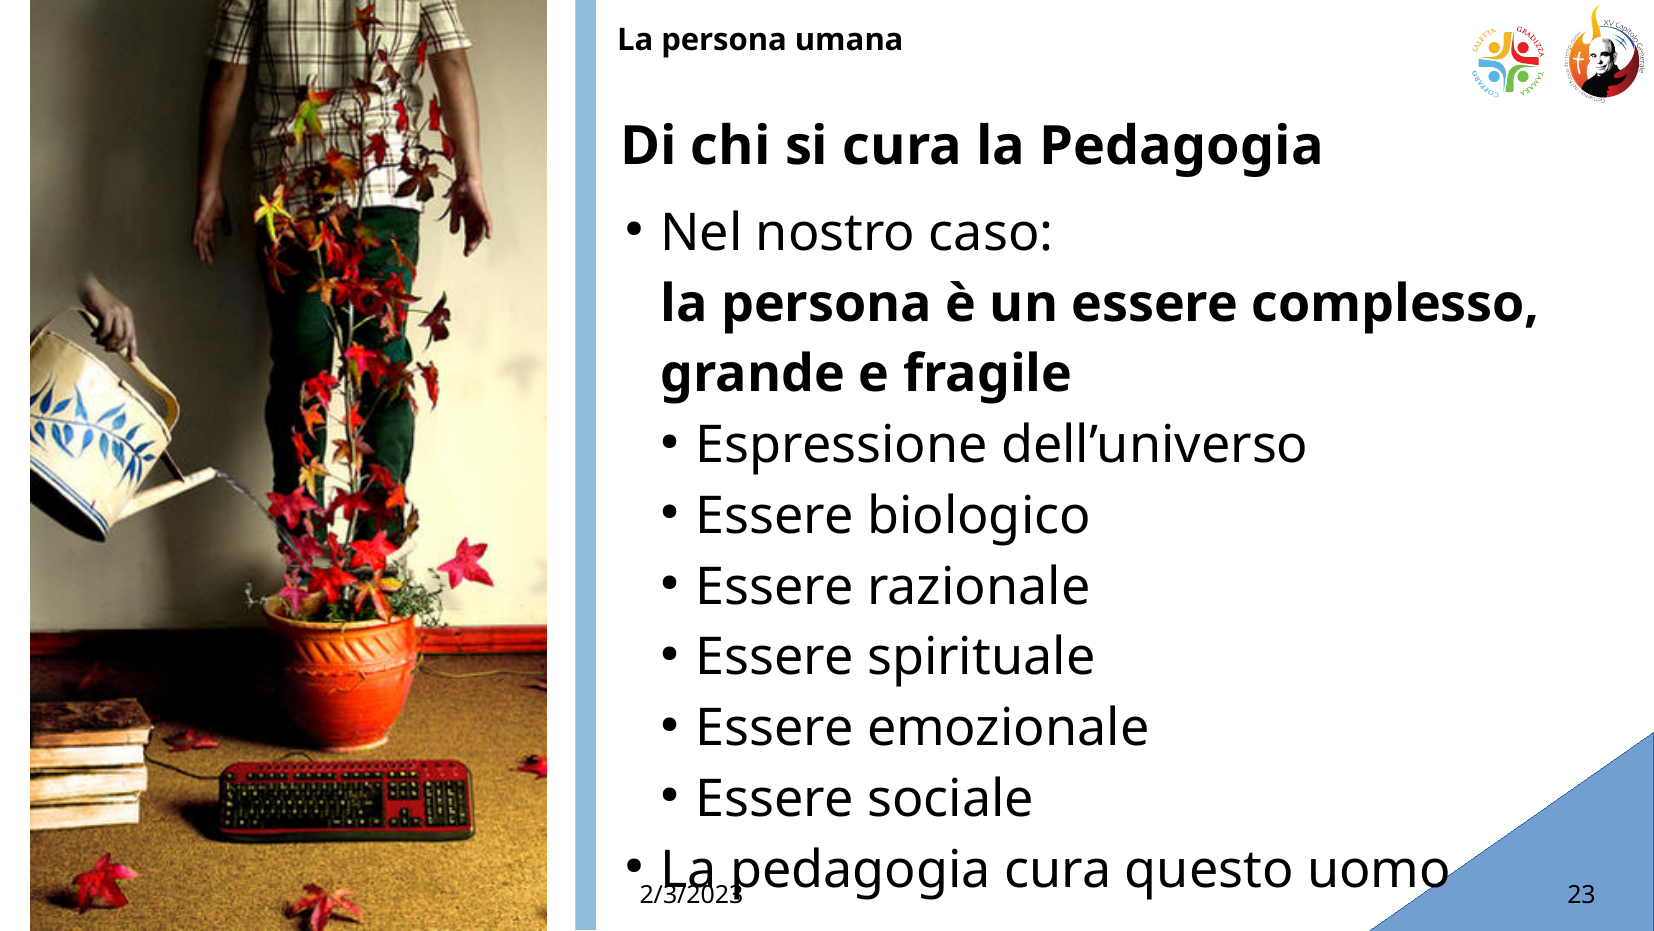

La persona umana
Di chi si cura la Pedagogia
# Nel nostro caso: la persona è un essere complesso, grande e fragile
Espressione dell’universo
Essere biologico
Essere razionale
Essere spirituale
Essere emozionale
Essere sociale
La pedagogia cura questo uomo